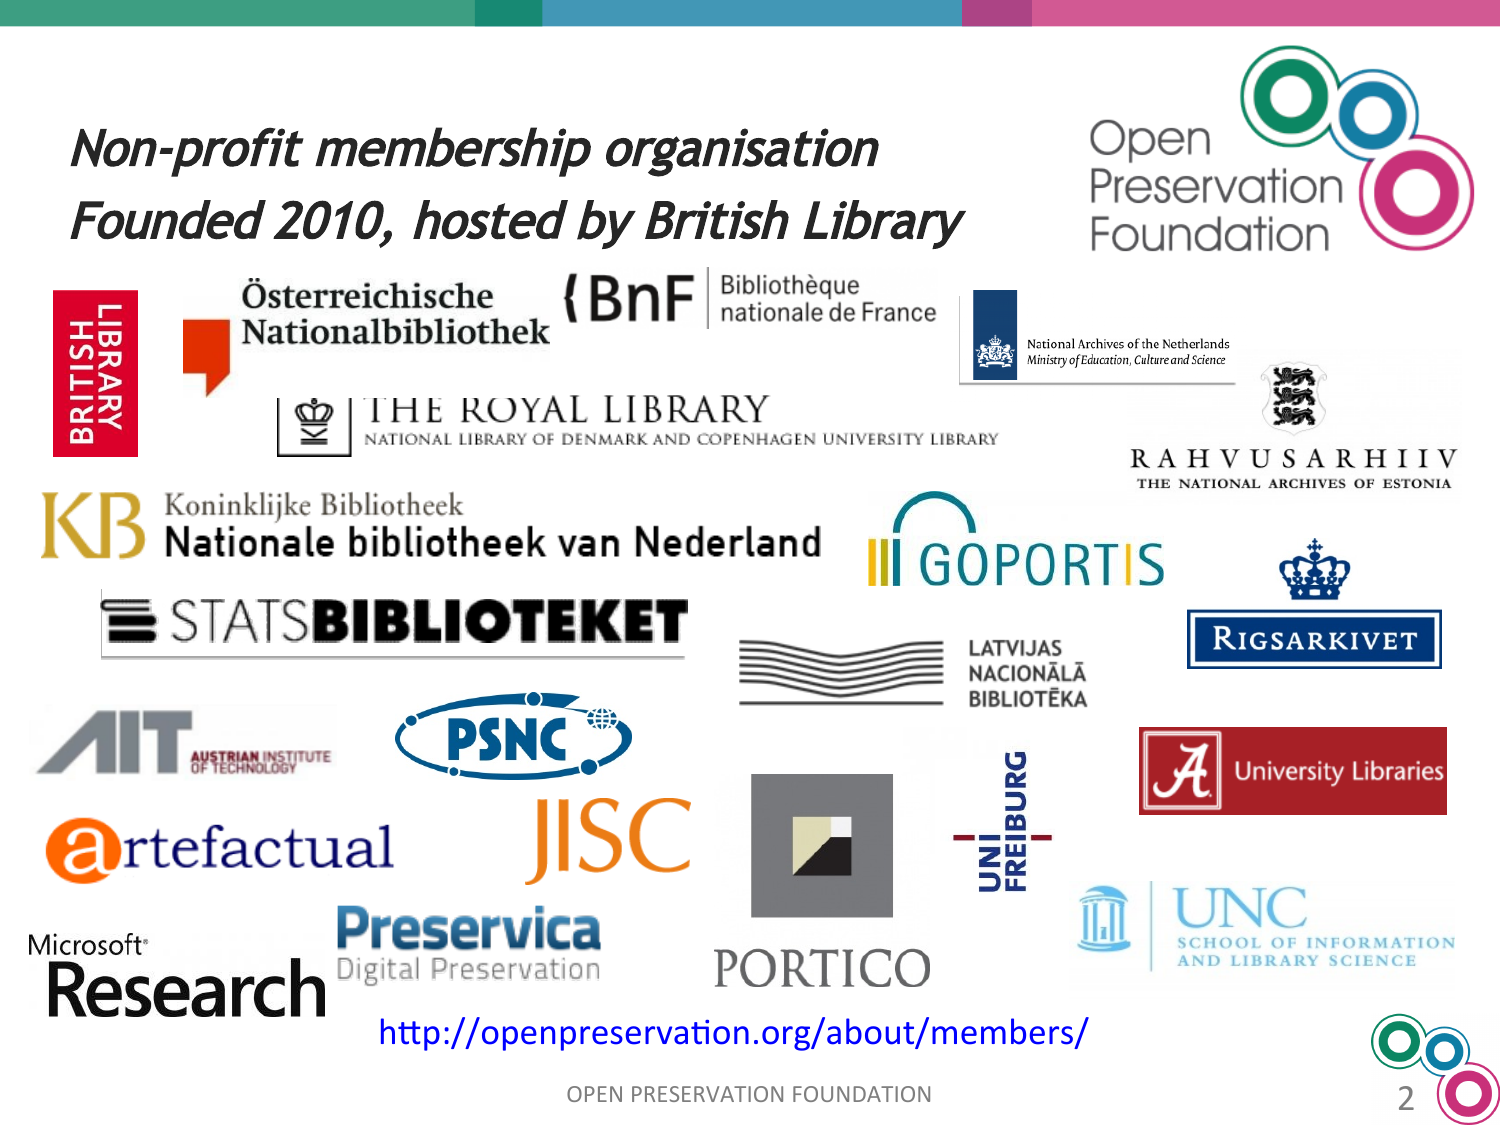

Non-profit membership organisation
Founded 2010, hosted by British Library
http://openpreservation.org/about/members/